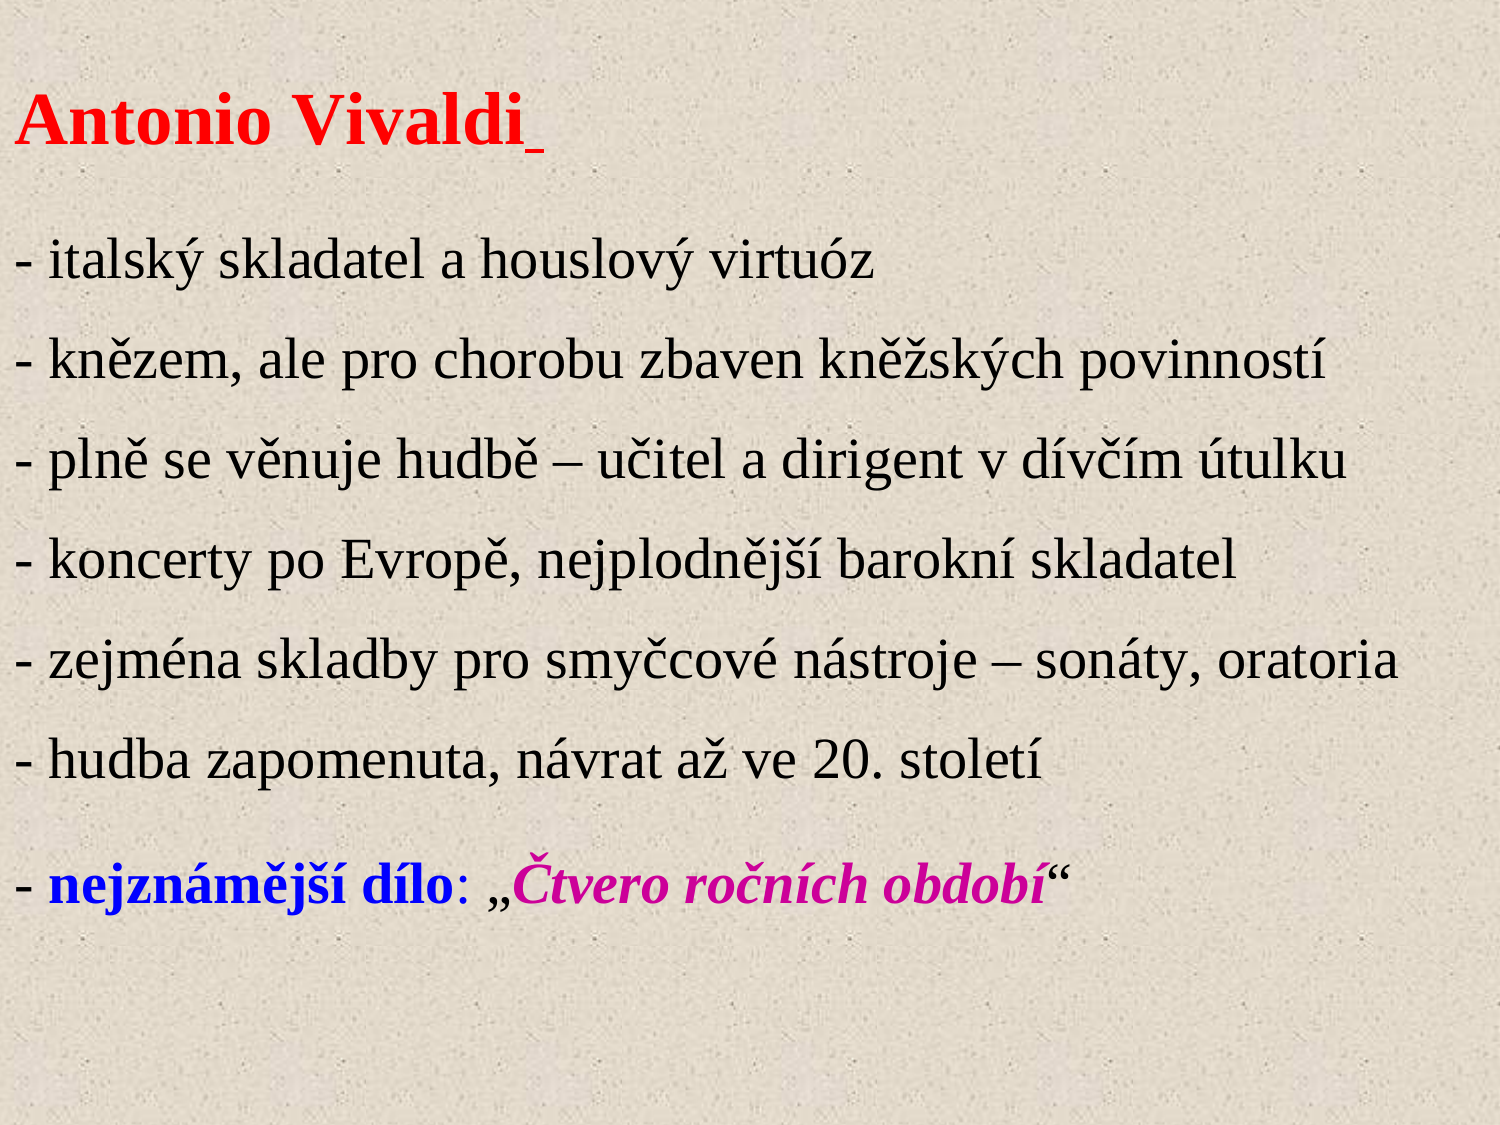

Antonio Vivaldi
- italský skladatel a houslový virtuóz
- knězem, ale pro chorobu zbaven kněžských povinností
- plně se věnuje hudbě – učitel a dirigent v dívčím útulku
- koncerty po Evropě, nejplodnější barokní skladatel
- zejména skladby pro smyčcové nástroje – sonáty, oratoria
- hudba zapomenuta, návrat až ve 20. století
- nejznámější dílo: „Čtvero ročních období“